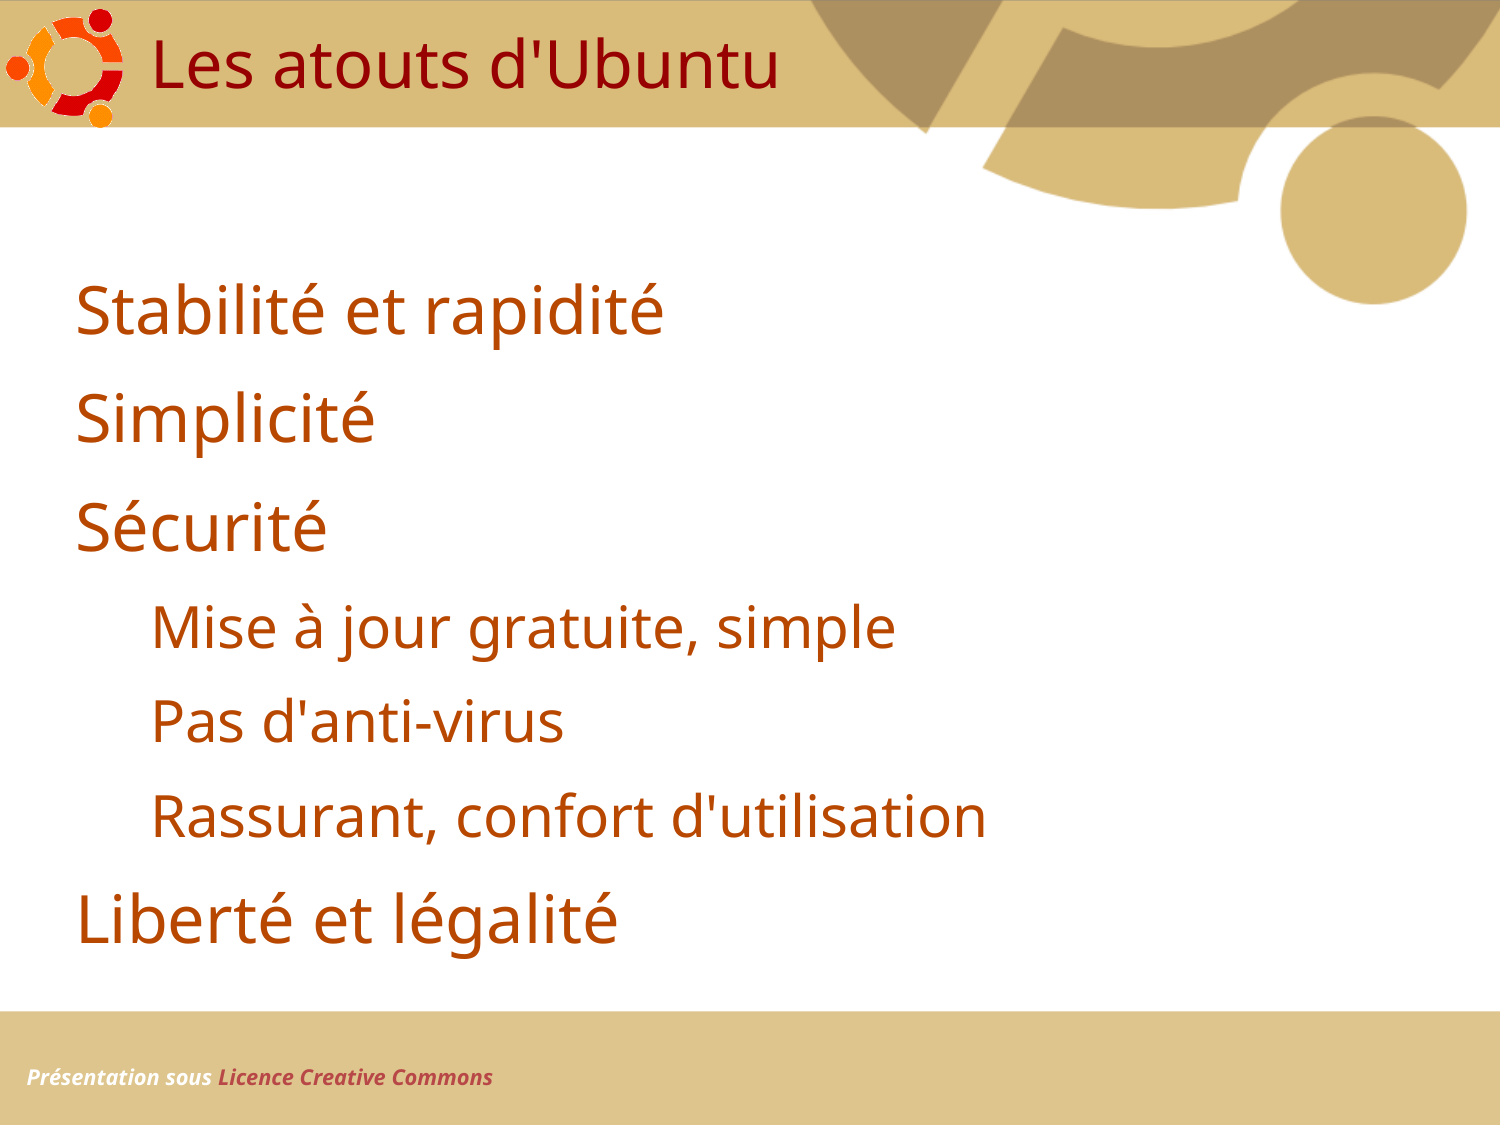

# Les atouts d'Ubuntu
Stabilité et rapidité
Simplicité
Sécurité
Mise à jour gratuite, simple
Pas d'anti-virus
Rassurant, confort d'utilisation
Liberté et légalité